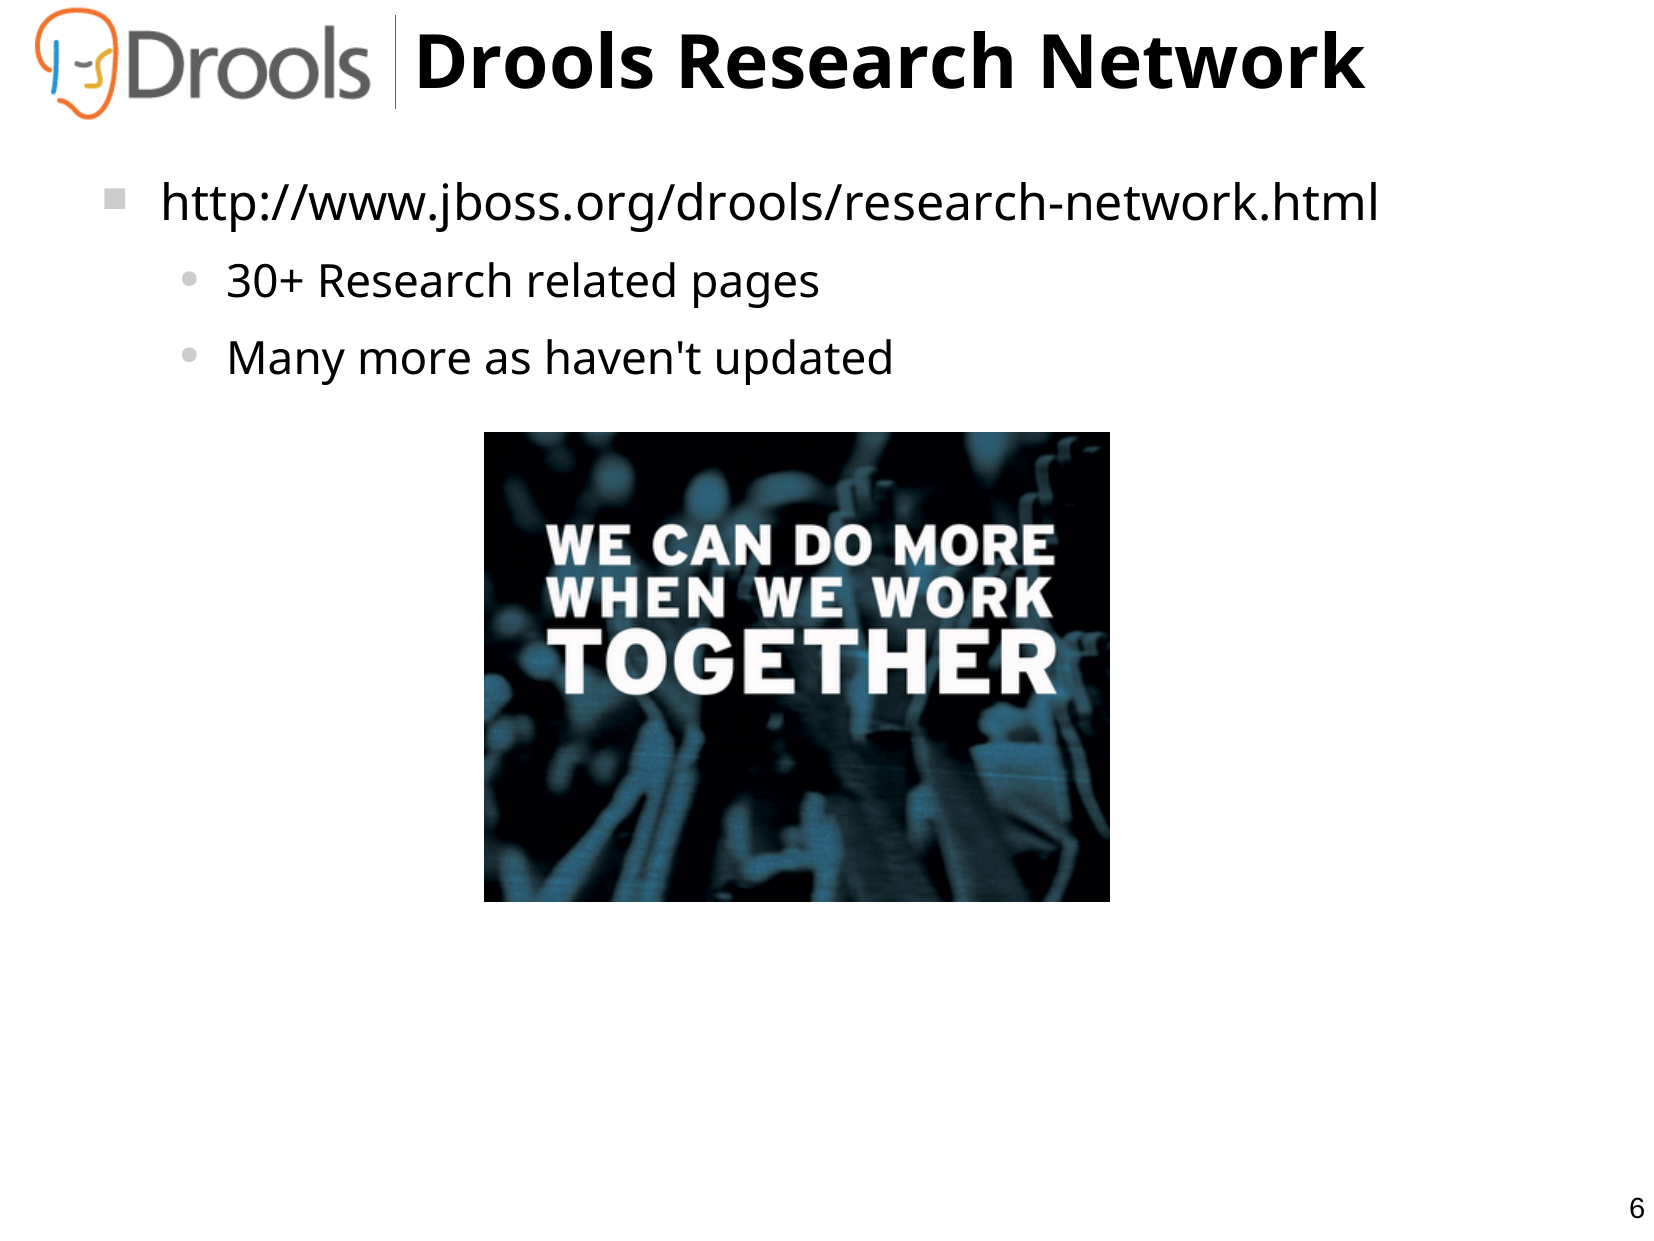

# Drools Research Network
http://www.jboss.org/drools/research-network.html
30+ Research related pages
Many more as haven't updated